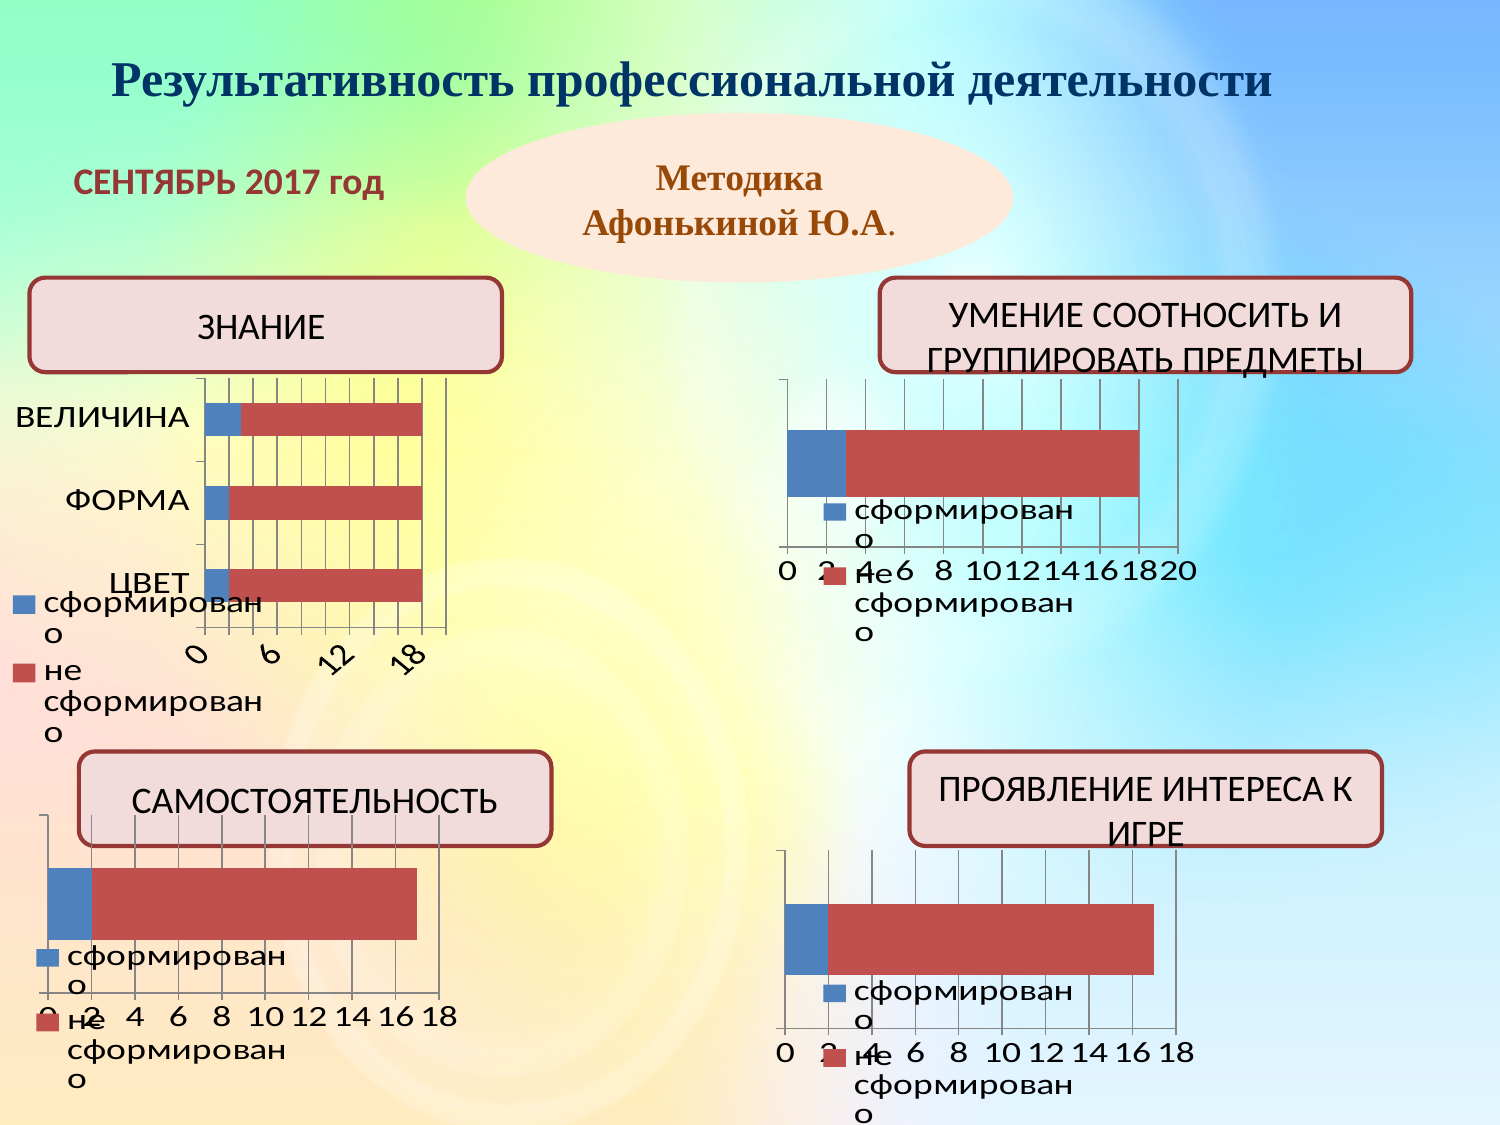

Результативность профессиональной деятельности
Методика Афонькиной Ю.А.
СЕНТЯБРЬ 2017 год
ЗНАНИЕ
УМЕНИЕ СООТНОСИТЬ И ГРУППИРОВАТЬ ПРЕДМЕТЫ
### Chart
| Category | сформировано | не сформировано |
|---|---|---|
| ЦВЕТ | 2.0 | 16.0 |
| ФОРМА | 2.0 | 16.0 |
| ВЕЛИЧИНА | 3.0 | 15.0 |
### Chart
| Category | сформировано | не сформировано |
|---|---|---|
| None | 3.0 | 15.0 |ПРОЯВЛЕНИЕ ИНТЕРЕСА К ИГРЕ
САМОСТОЯТЕЛЬНОСТЬ
### Chart
| Category | сформировано | не сформировано |
|---|---|---|
| None | 2.0 | 15.0 |
### Chart
| Category | сформировано | не сформировано |
|---|---|---|
| None | 2.0 | 15.0 |